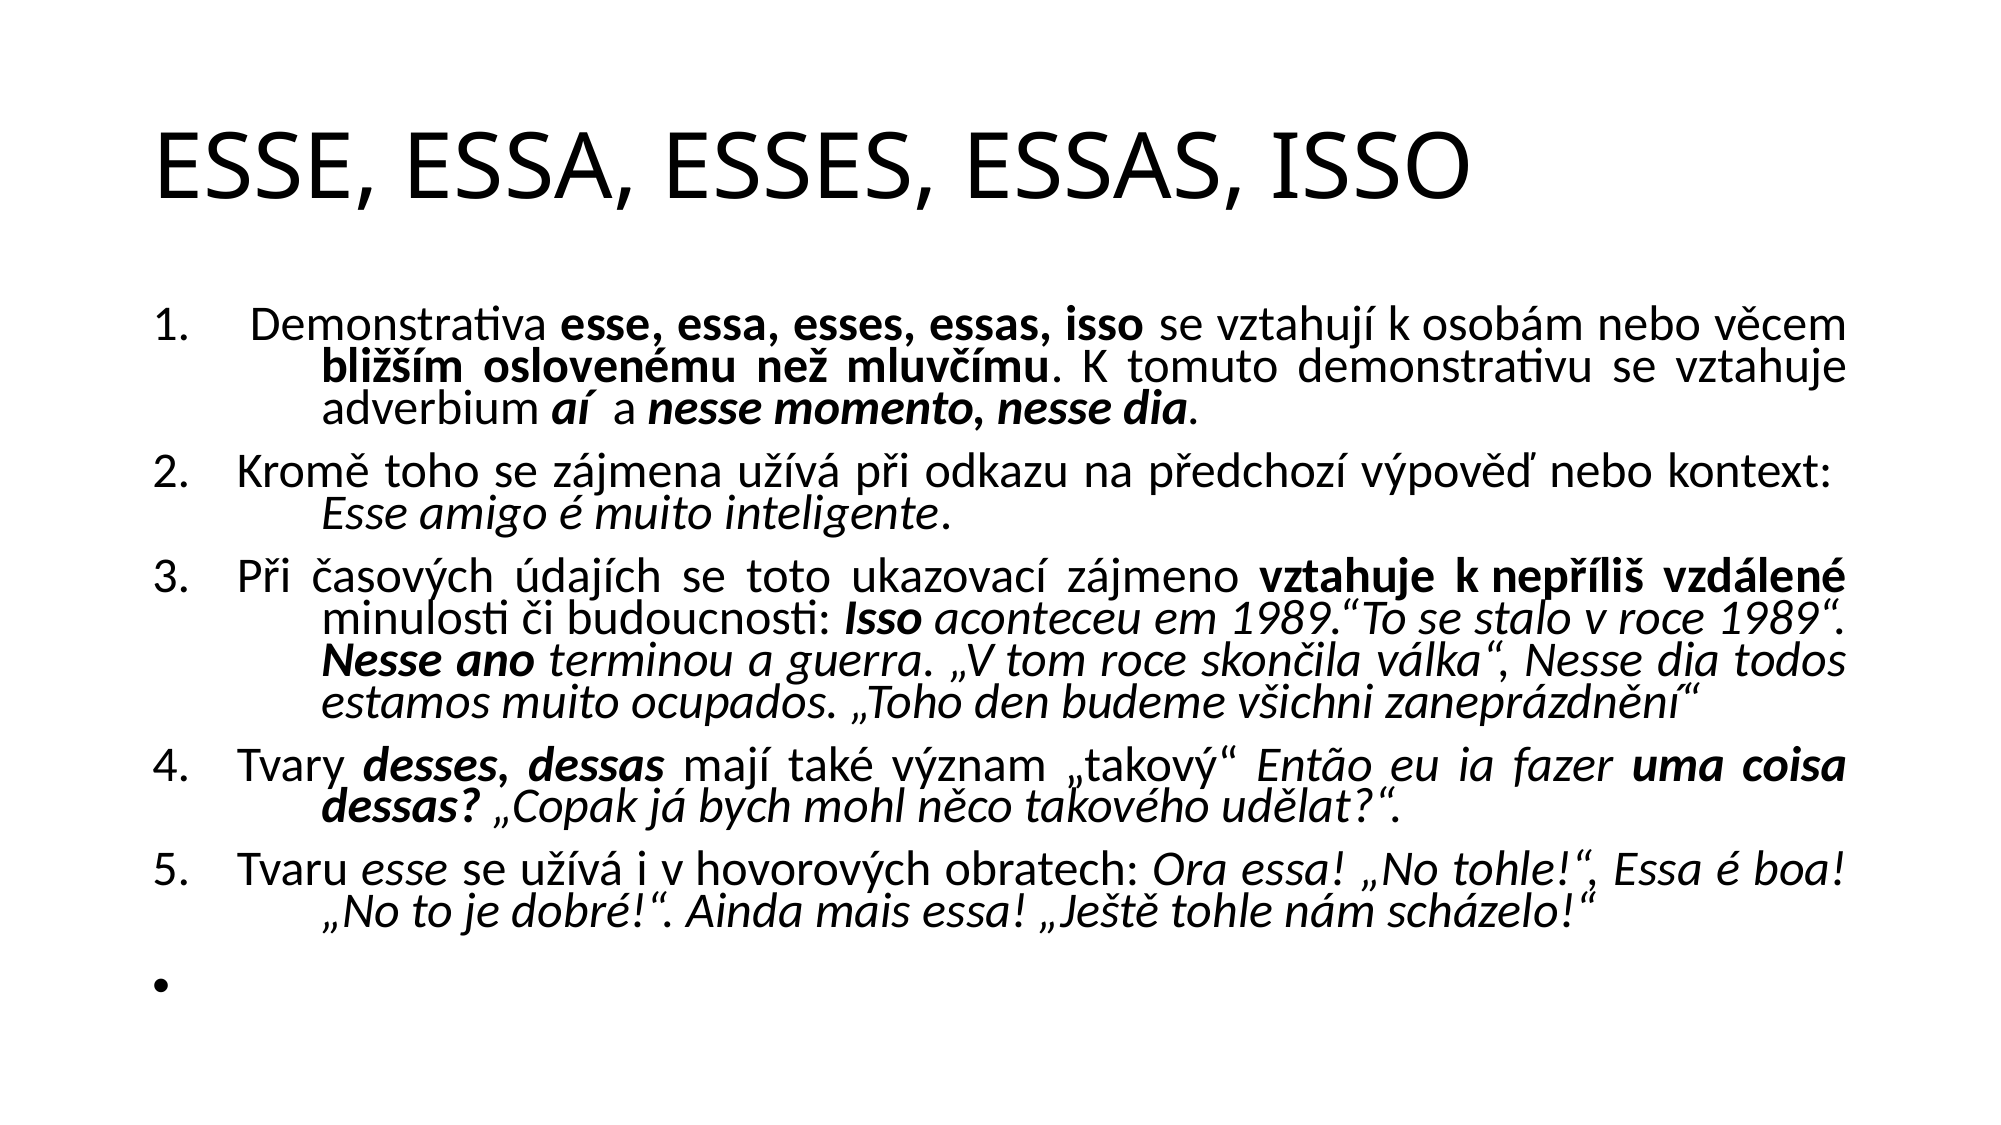

# ESSE, ESSA, ESSES, ESSAS, ISSO
 Demonstrativa esse, essa, esses, essas, isso se vztahují k osobám nebo věcem bližším oslovenému než mluvčímu. K tomuto demonstrativu se vztahuje adverbium aí a nesse momento, nesse dia.
Kromě toho se zájmena užívá při odkazu na předchozí výpověď nebo kontext: Esse amigo é muito inteligente.
Při časových údajích se toto ukazovací zájmeno vztahuje k nepříliš vzdálené minulosti či budoucnosti: Isso aconteceu em 1989.“To se stalo v roce 1989“. Nesse ano terminou a guerra. „V tom roce skončila válka“, Nesse dia todos estamos muito ocupados. „Toho den budeme všichni zaneprázdnění“
Tvary desses, dessas mají také význam „takový“ Então eu ia fazer uma coisa dessas? „Copak já bych mohl něco takového udělat?“.
Tvaru esse se užívá i v hovorových obratech: Ora essa! „No tohle!“, Essa é boa! „No to je dobré!“. Ainda mais essa! „Ještě tohle nám scházelo!“